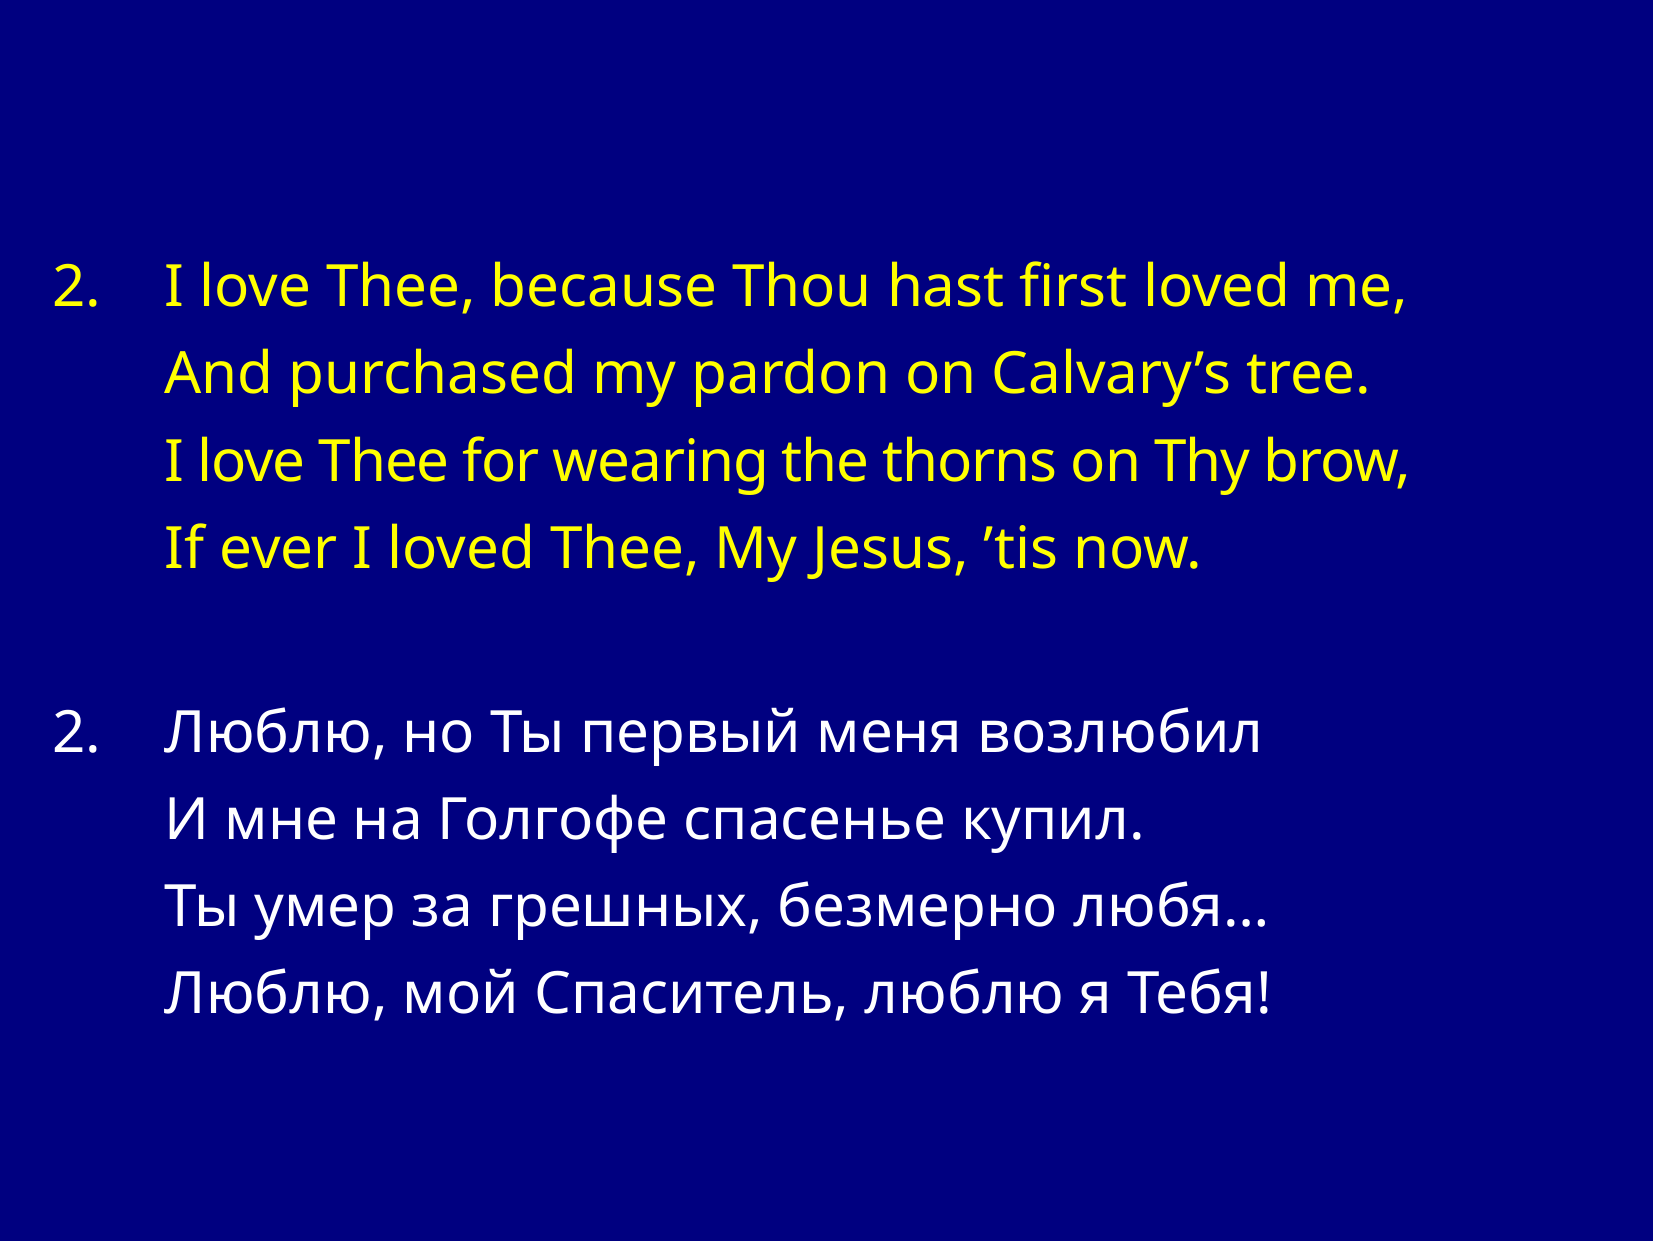

2.	I love Thee, because Thou hast first loved me,
	And purchased my pardon on Calvary’s tree.
	I love Thee for wearing the thorns on Thy brow,
	If ever I loved Thee, My Jesus, ’tis now.
2.	Люблю, но Ты первый меня возлюбил
	И мне на Голгофе спасенье купил.
	Ты умер за грешных, безмерно любя…
	Люблю, мой Спаситель, люблю я Тебя!